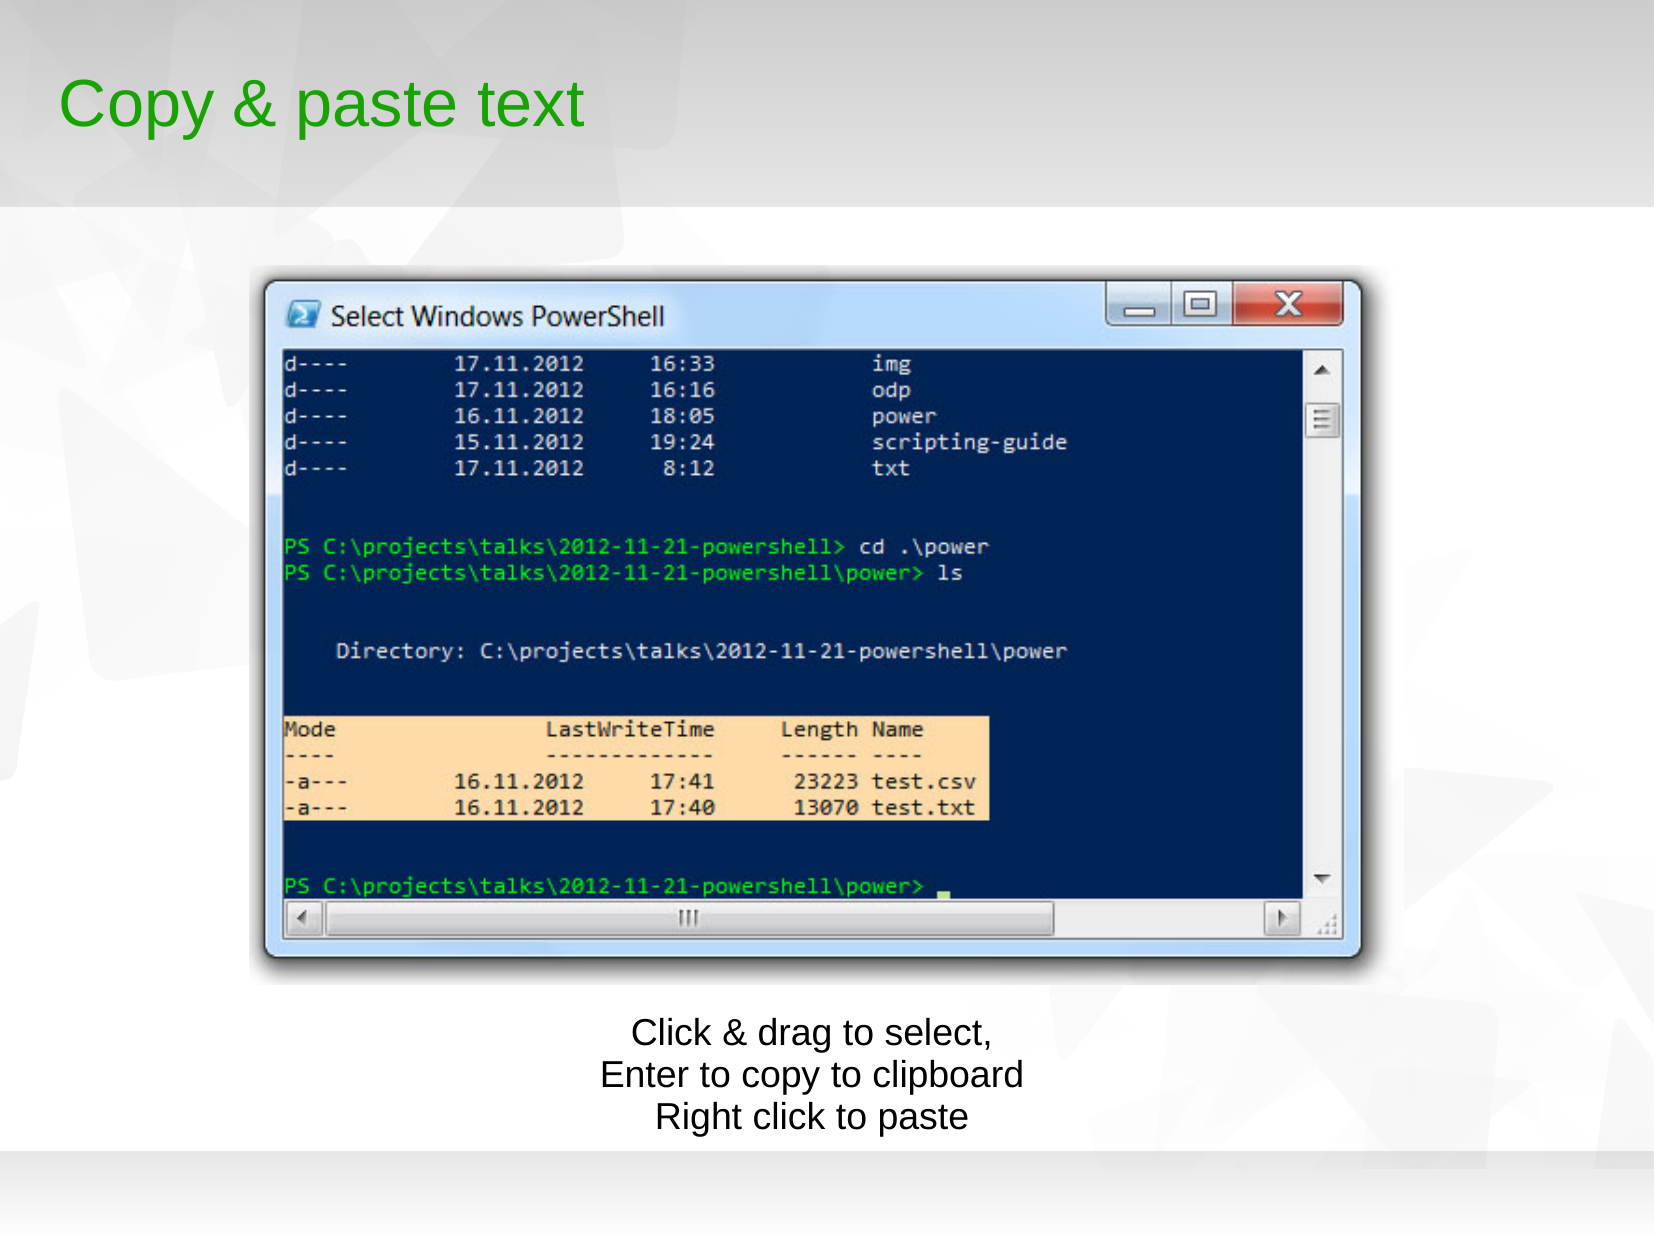

# Copy & paste text
Click & drag to select,
Enter to copy to clipboard
Right click to paste